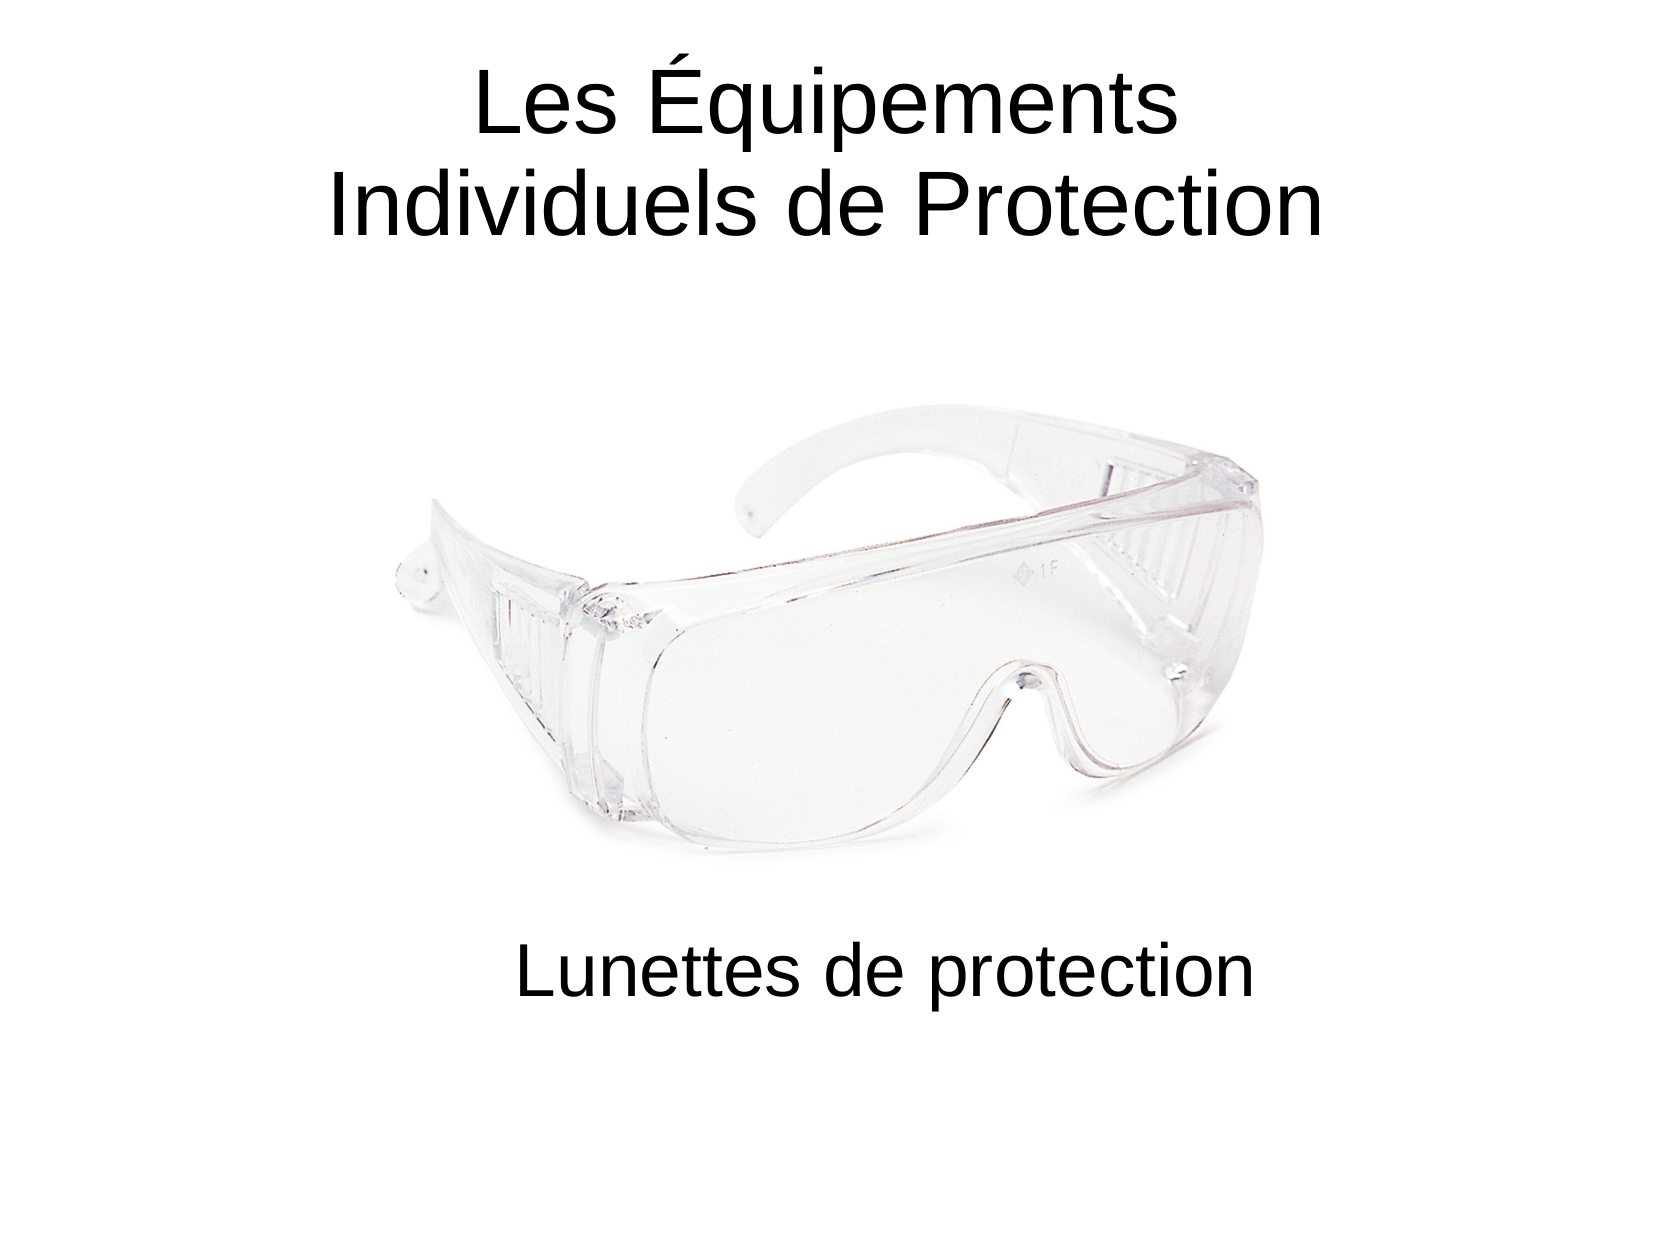

# Les Équipements Individuels de Protection
Lunettes de protection